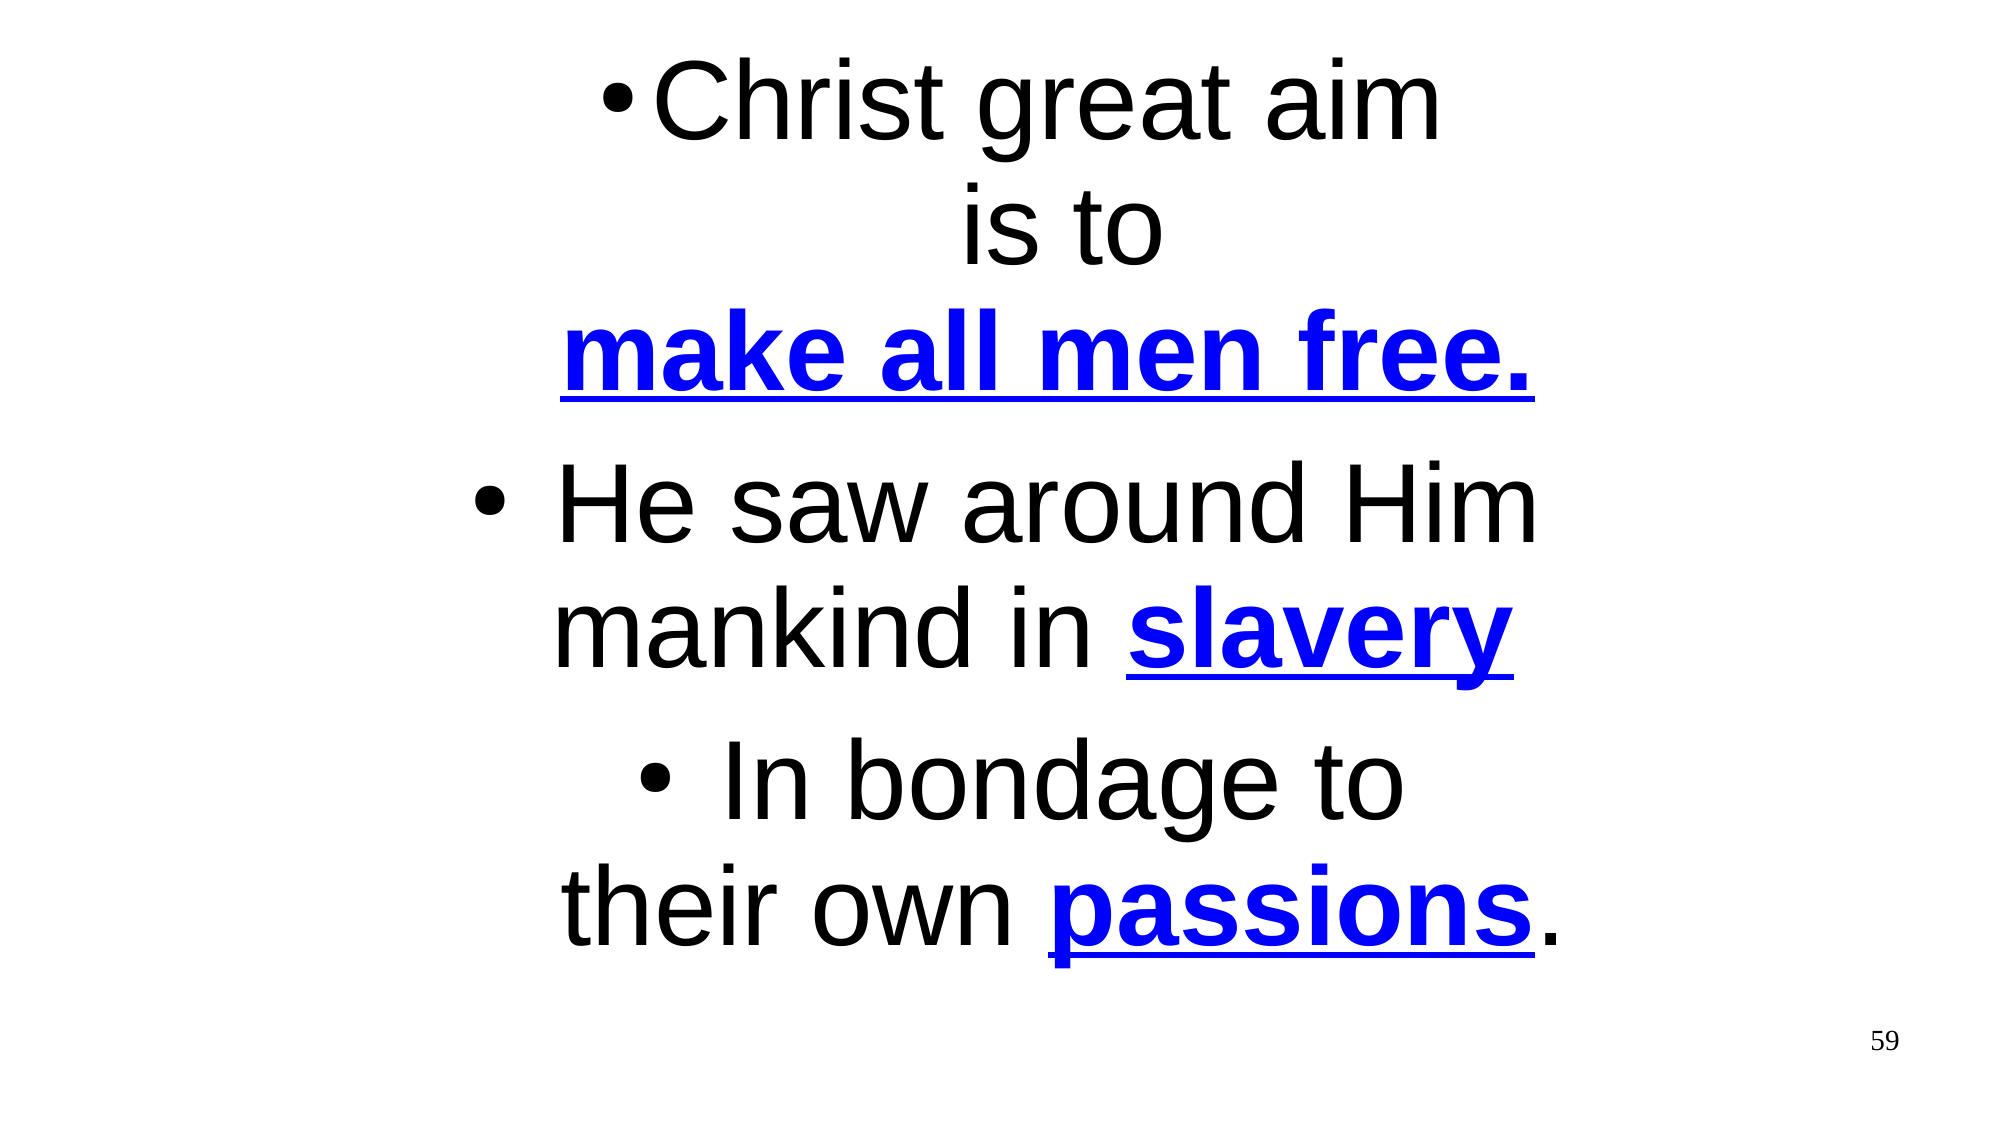

# Christ great aim is to make all men free.
 He saw around Him
mankind in slavery
 In bondage to
 their own passions.
59